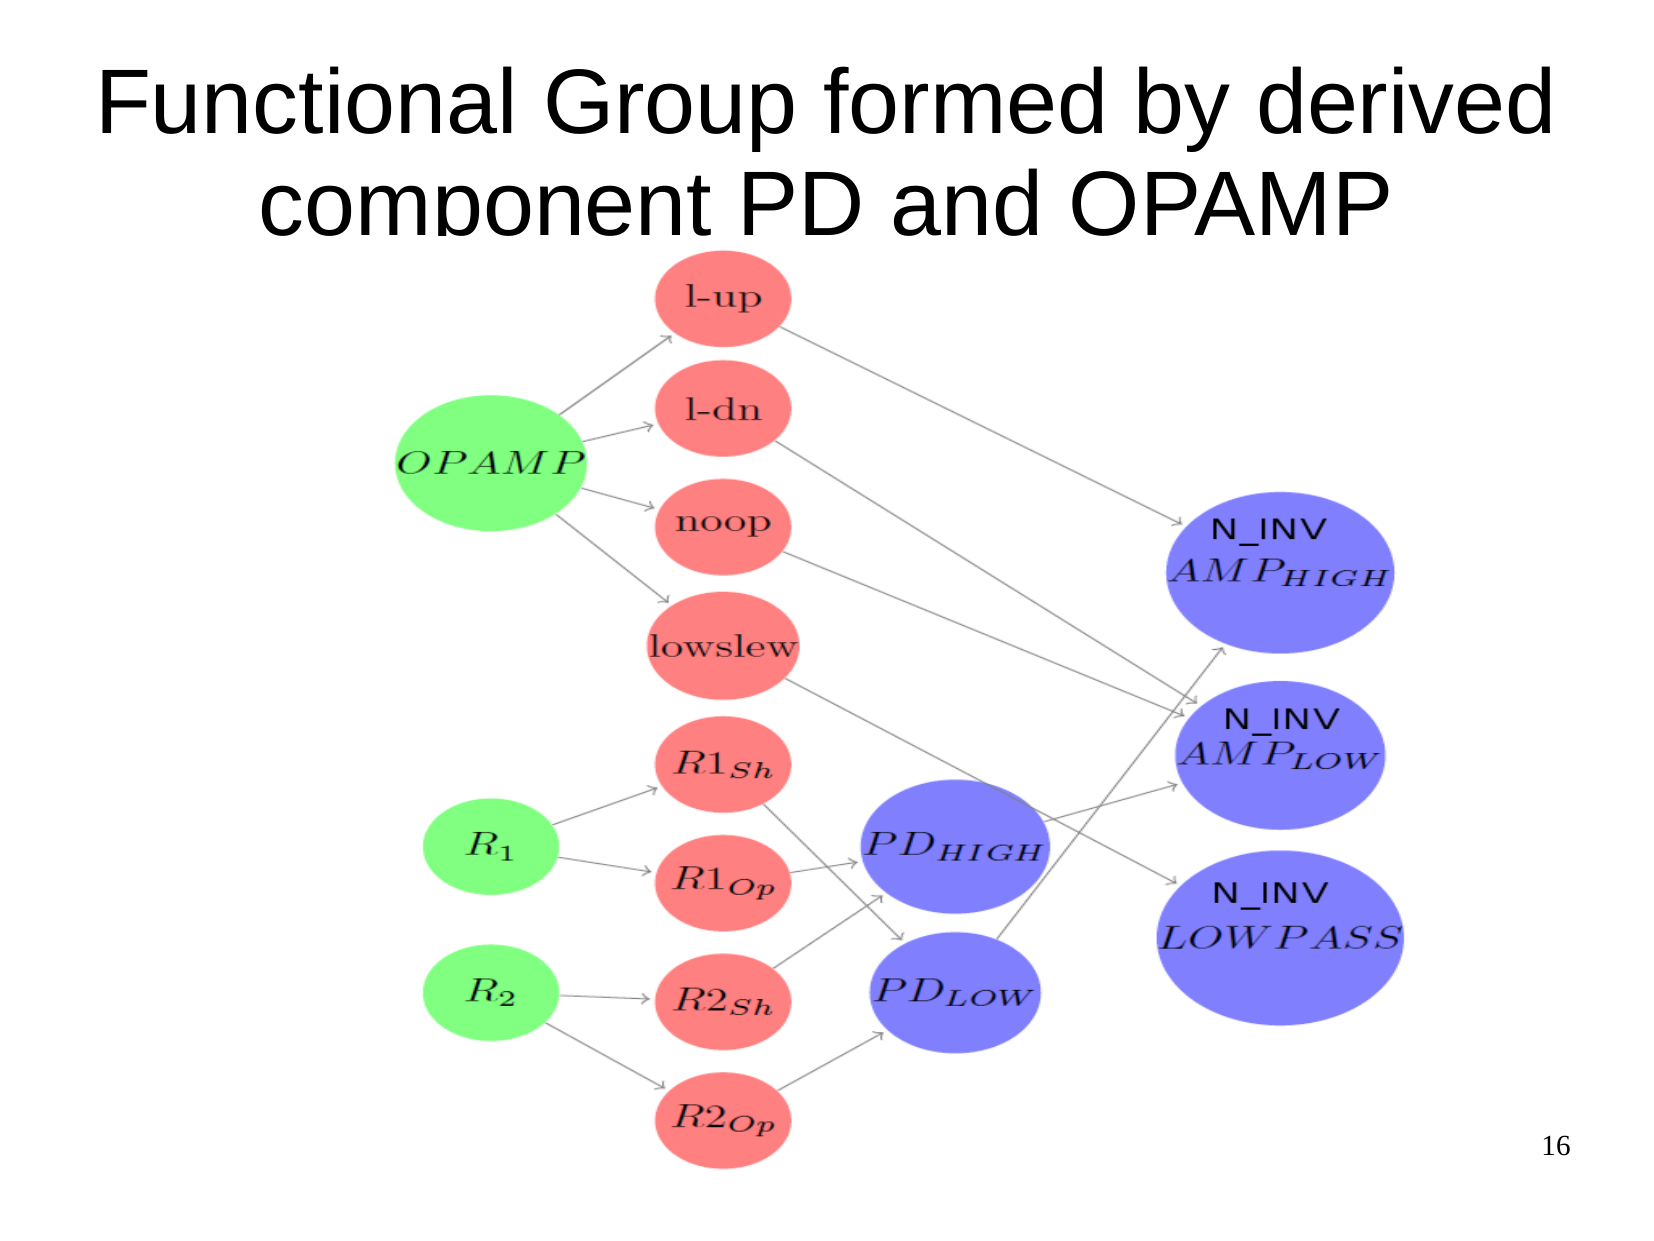

# Functional Group formed by derived component PD and OPAMP
16